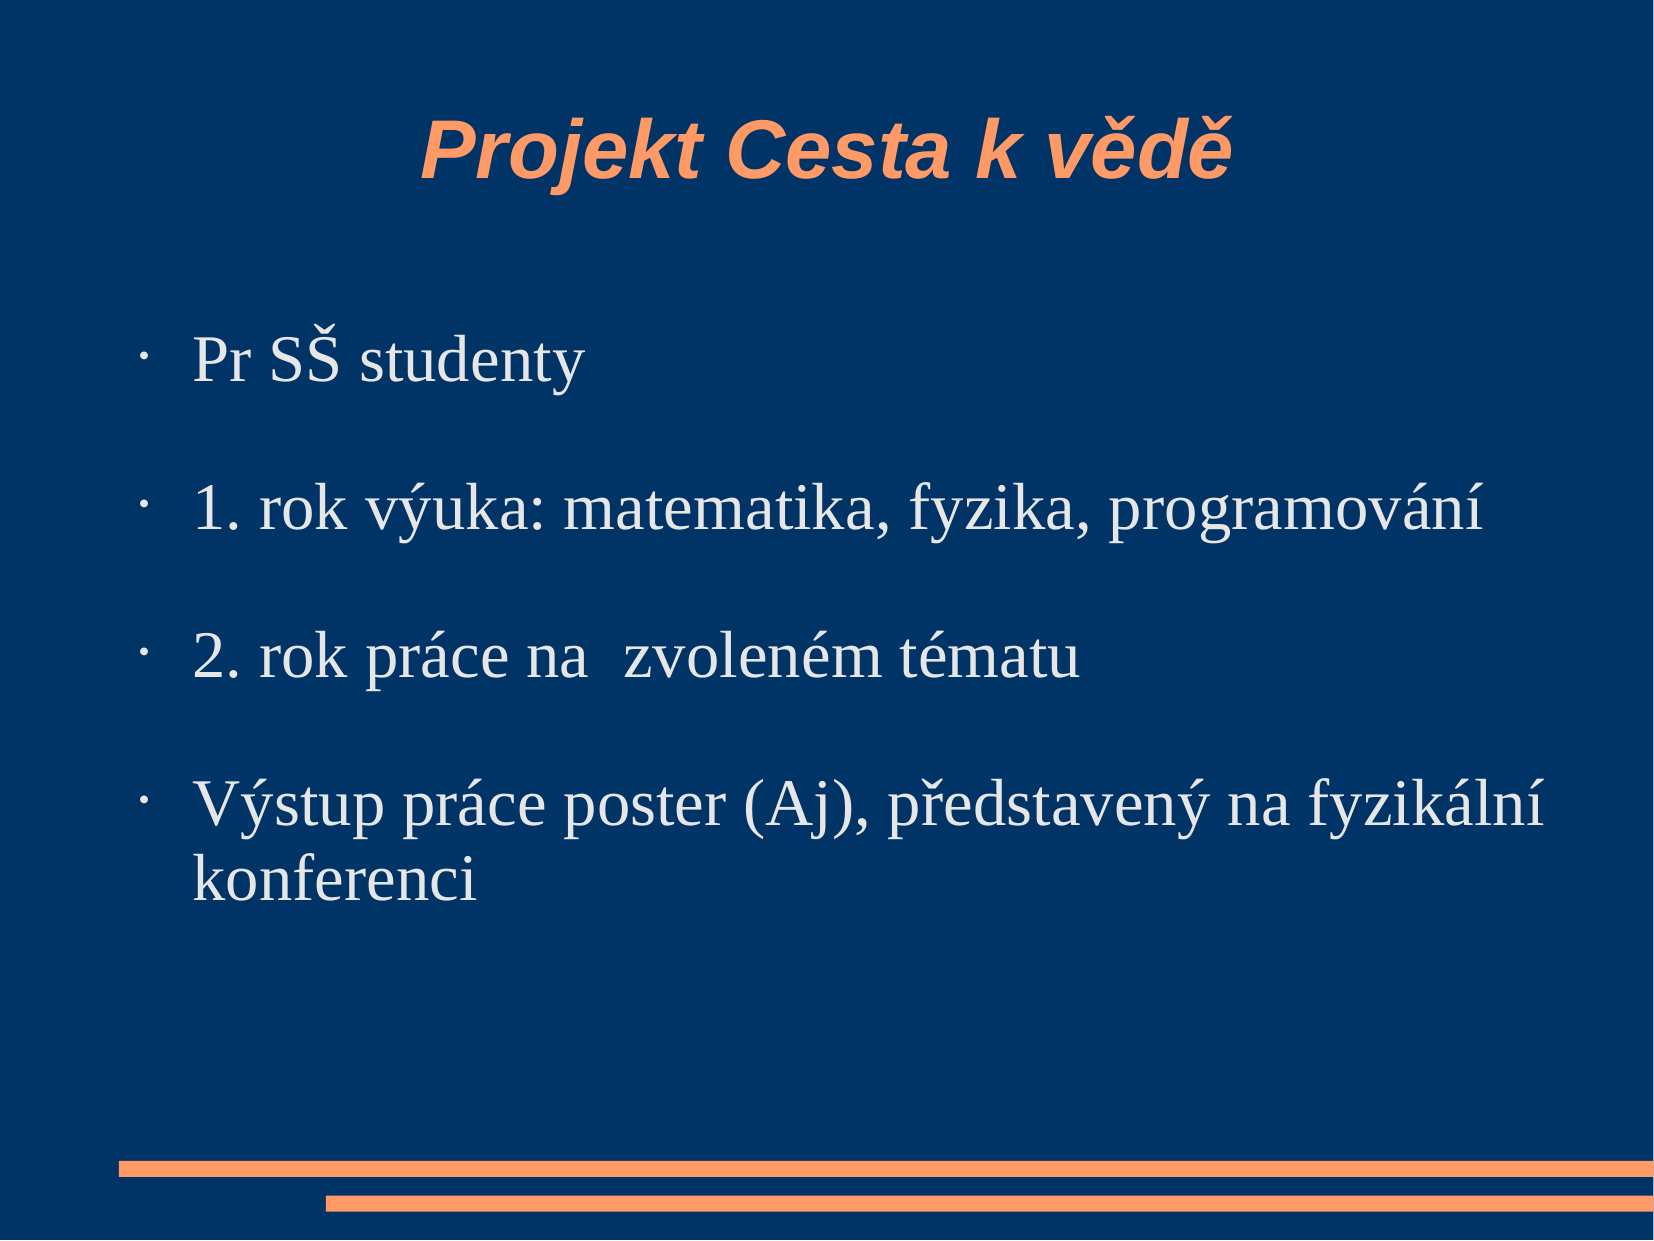

# Projekt Cesta k vědě
Pr SŠ studenty
1. rok výuka: matematika, fyzika, programování
2. rok práce na zvoleném tématu
Výstup práce poster (Aj), představený na fyzikální konferenci